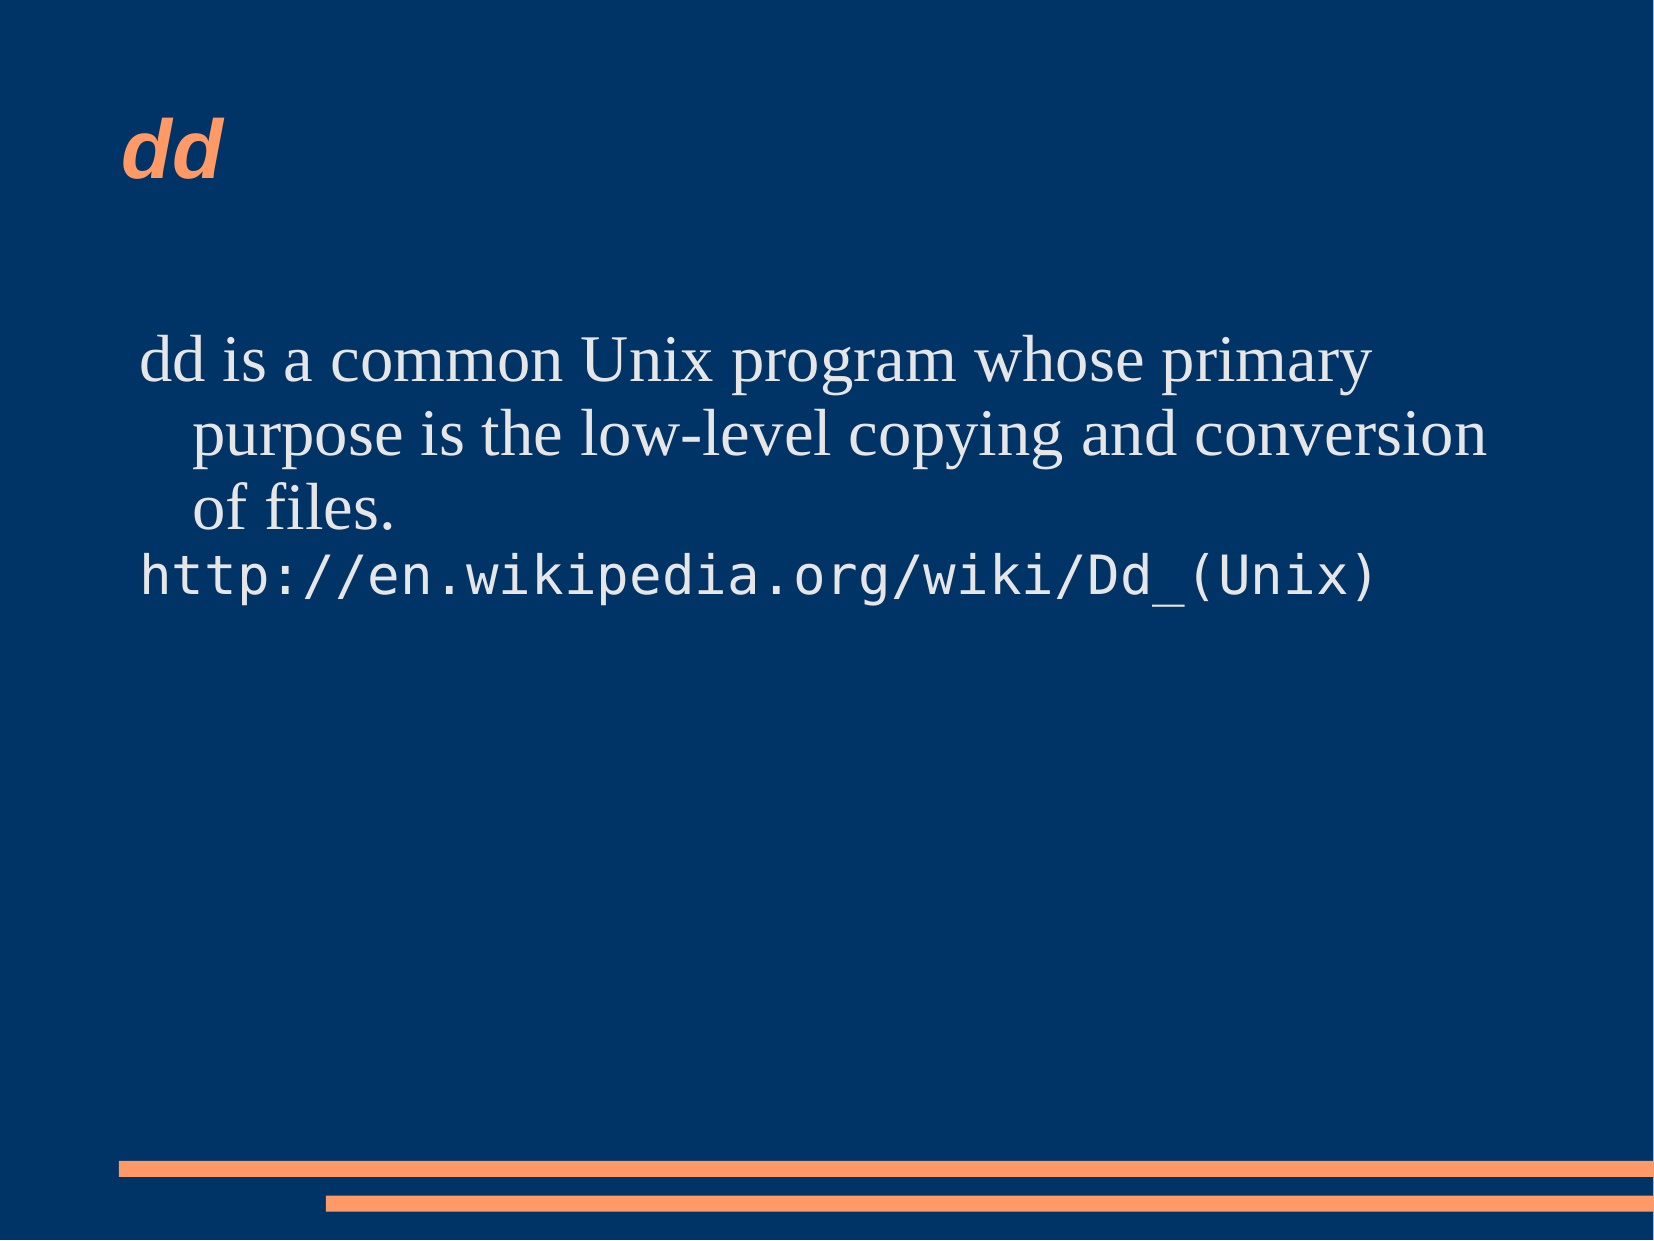

# dd
dd is a common Unix program whose primary purpose is the low-level copying and conversion of files.
http://en.wikipedia.org/wiki/Dd_(Unix)